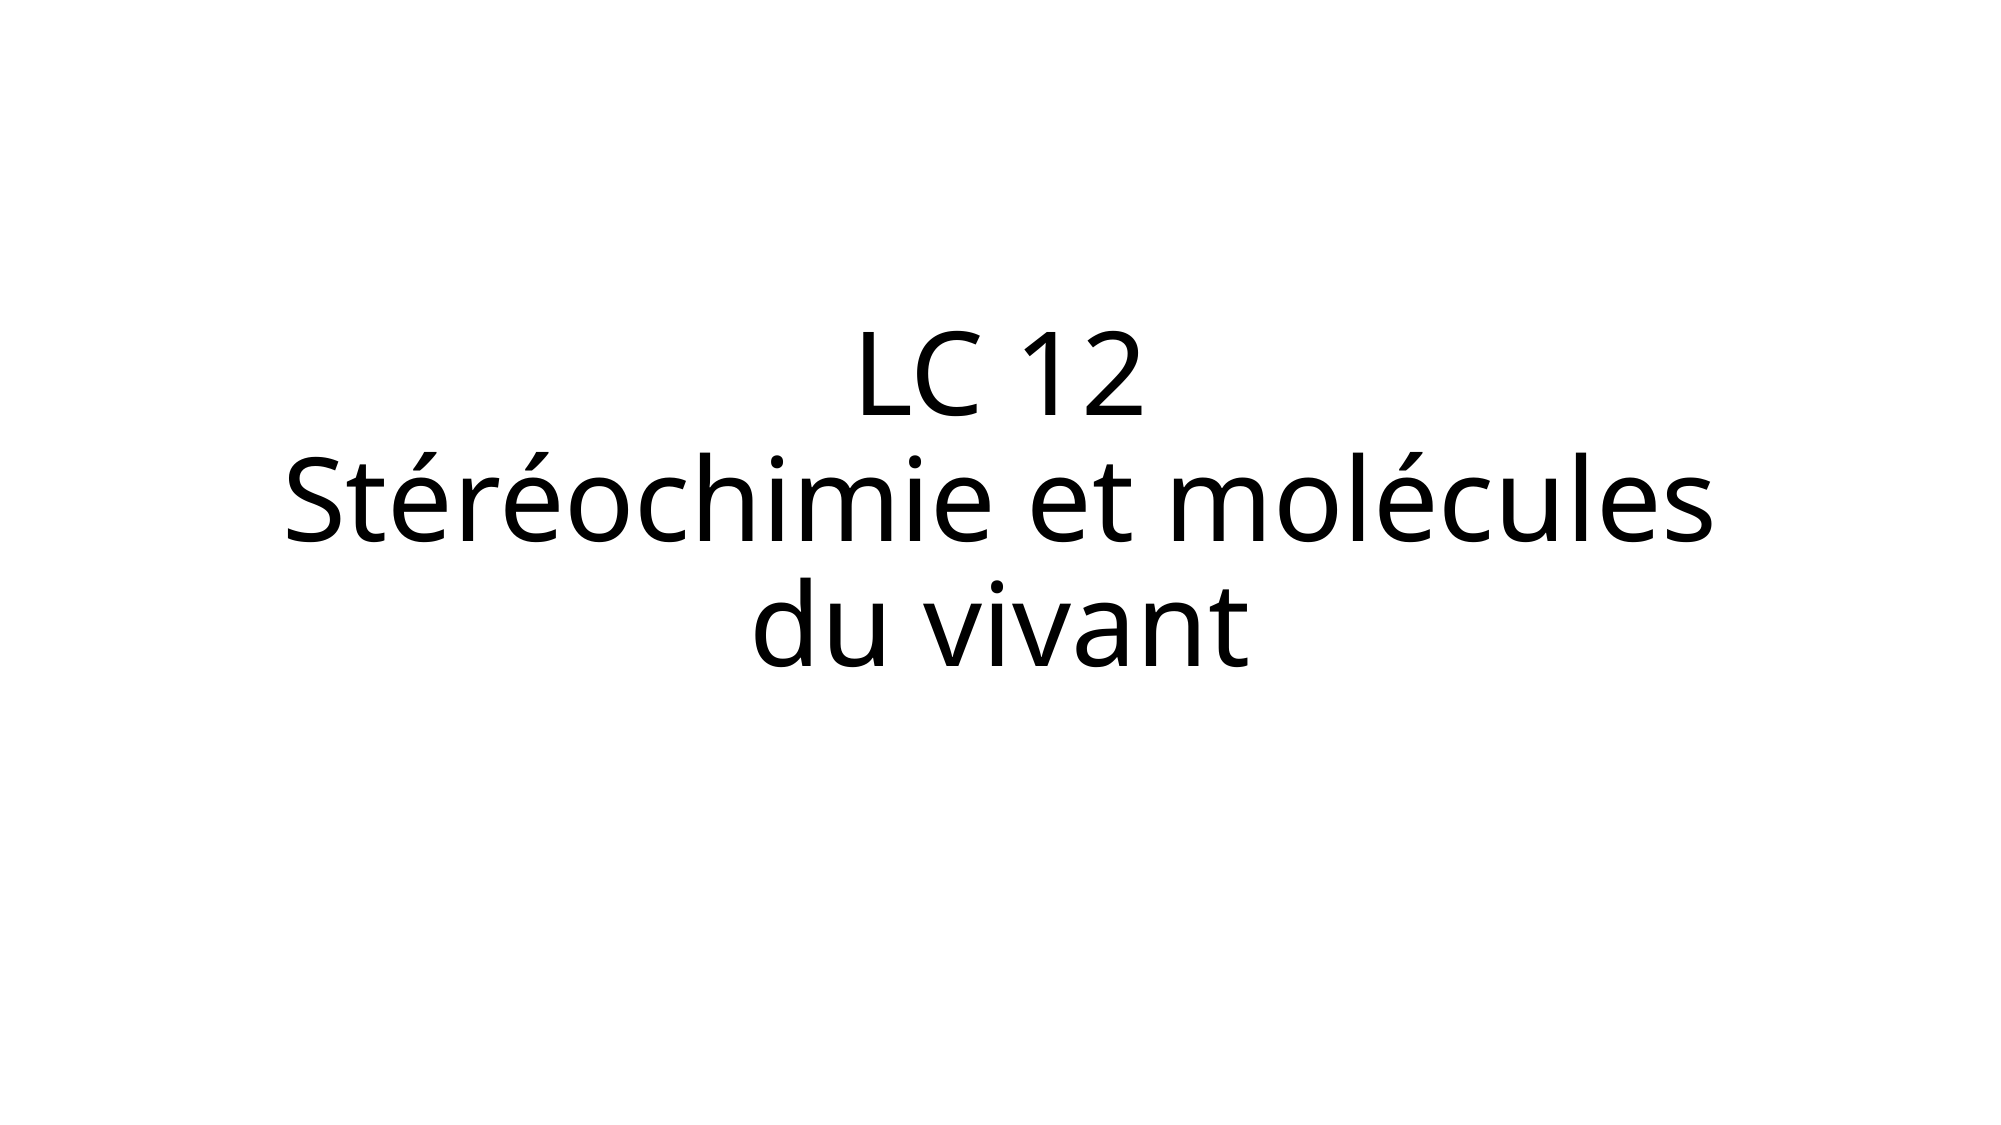

# LC 12 Stéréochimie et molécules du vivant